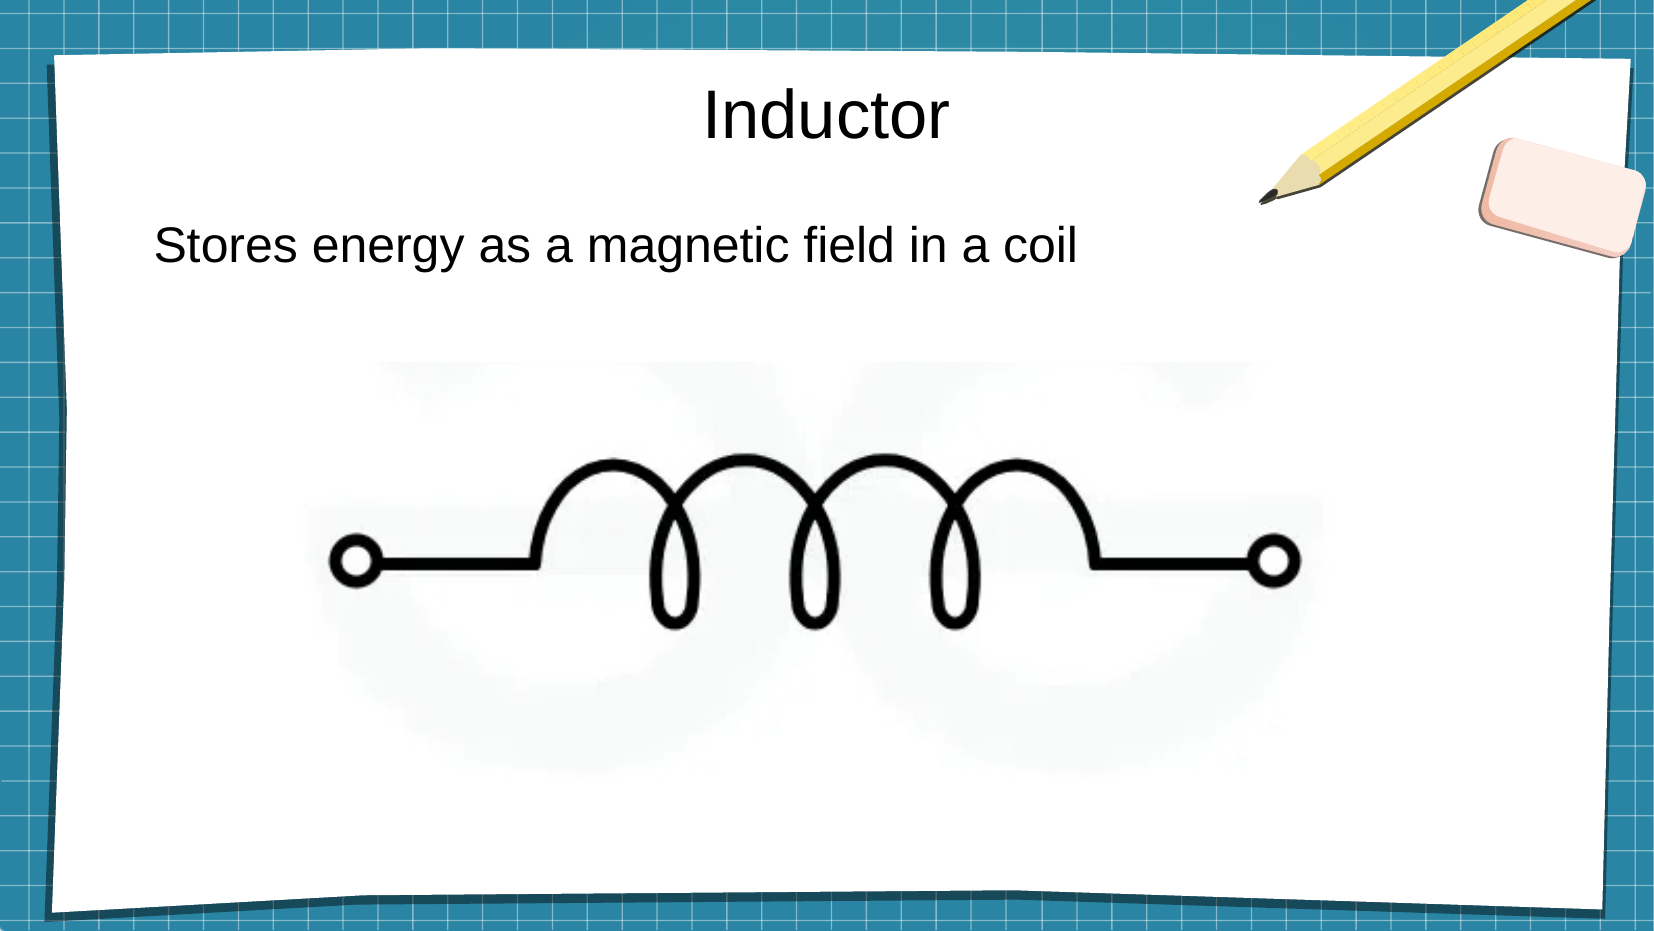

# Inductor
Stores energy as a magnetic field in a coil